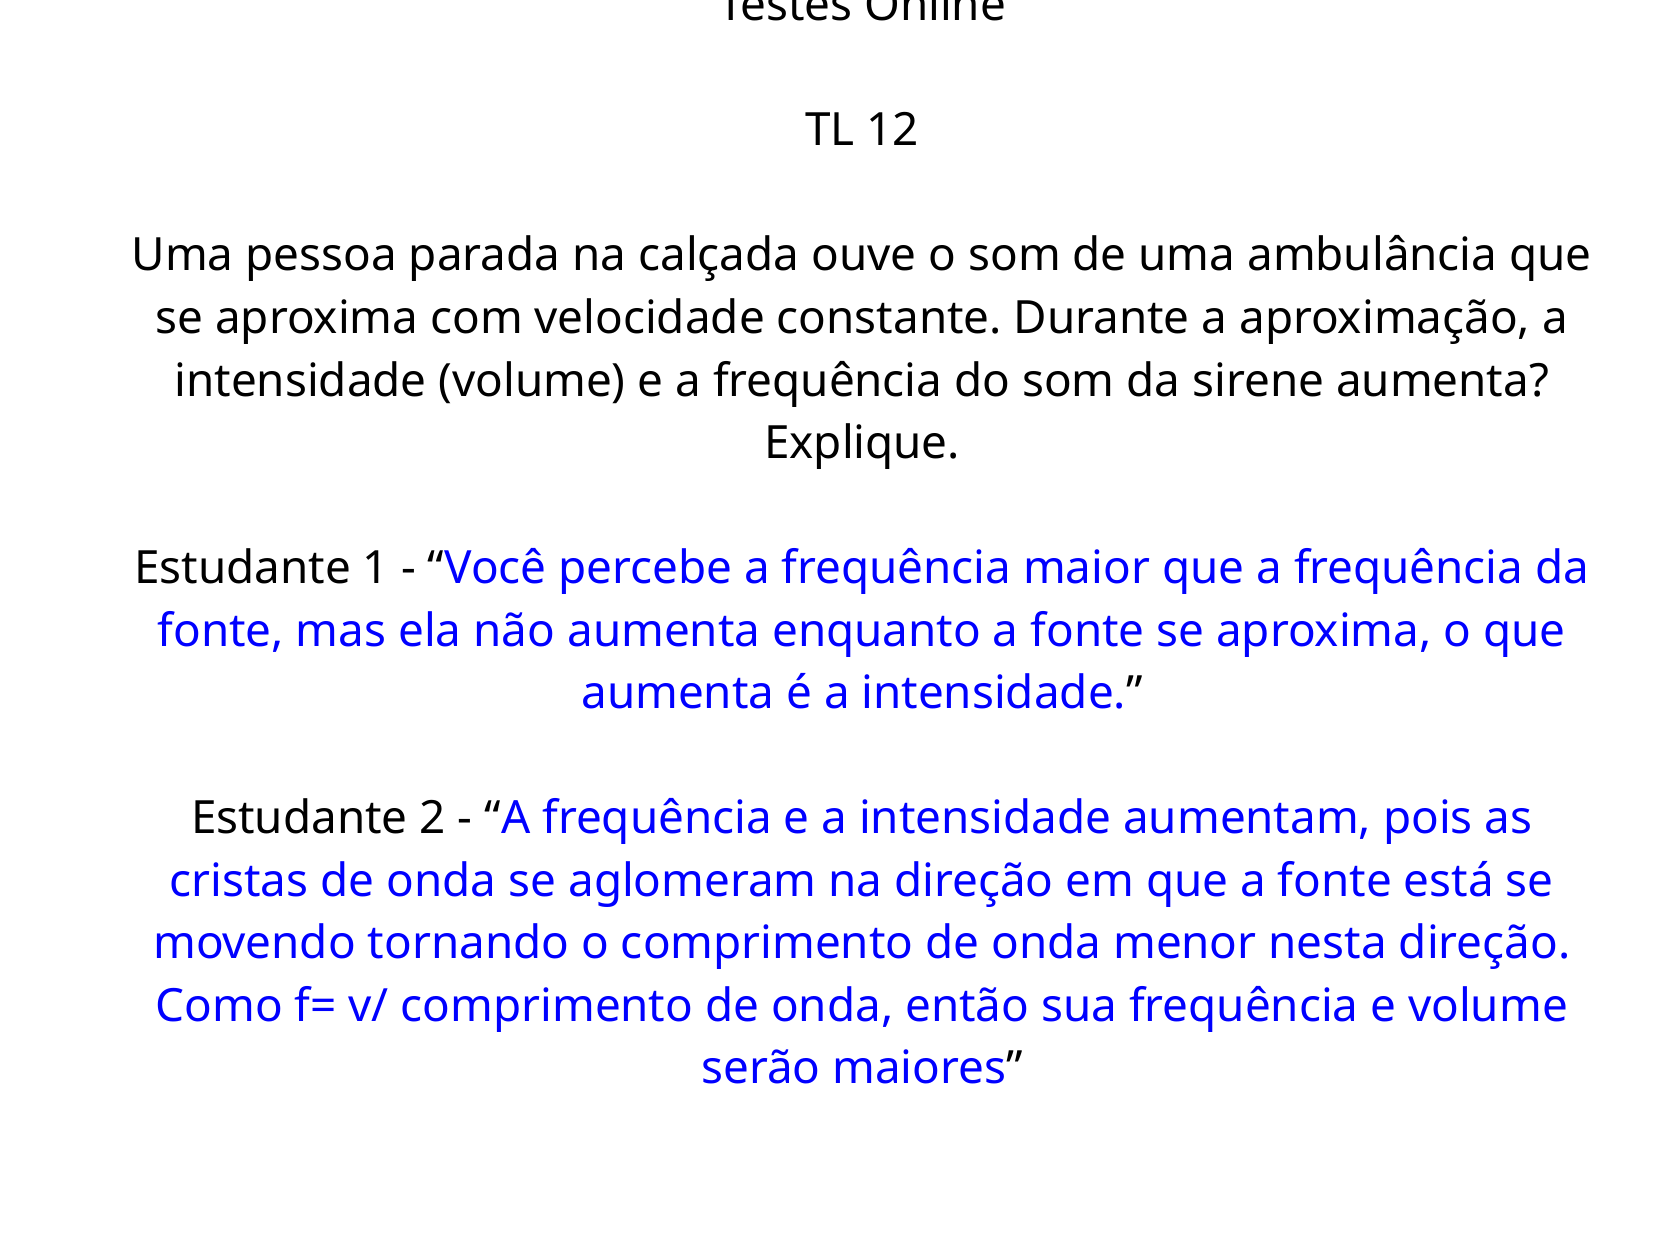

# Testes Online TL 12 Uma pessoa parada na calçada ouve o som de uma ambulância que se aproxima com velocidade constante. Durante a aproximação, a intensidade (volume) e a frequência do som da sirene aumenta? Explique. Estudante 1 - “Você percebe a frequência maior que a frequência da fonte, mas ela não aumenta enquanto a fonte se aproxima, o que aumenta é a intensidade.” Estudante 2 - “A frequência e a intensidade aumentam, pois as cristas de onda se aglomeram na direção em que a fonte está se movendo tornando o comprimento de onda menor nesta direção. Como f= v/ comprimento de onda, então sua frequência e volume serão maiores”